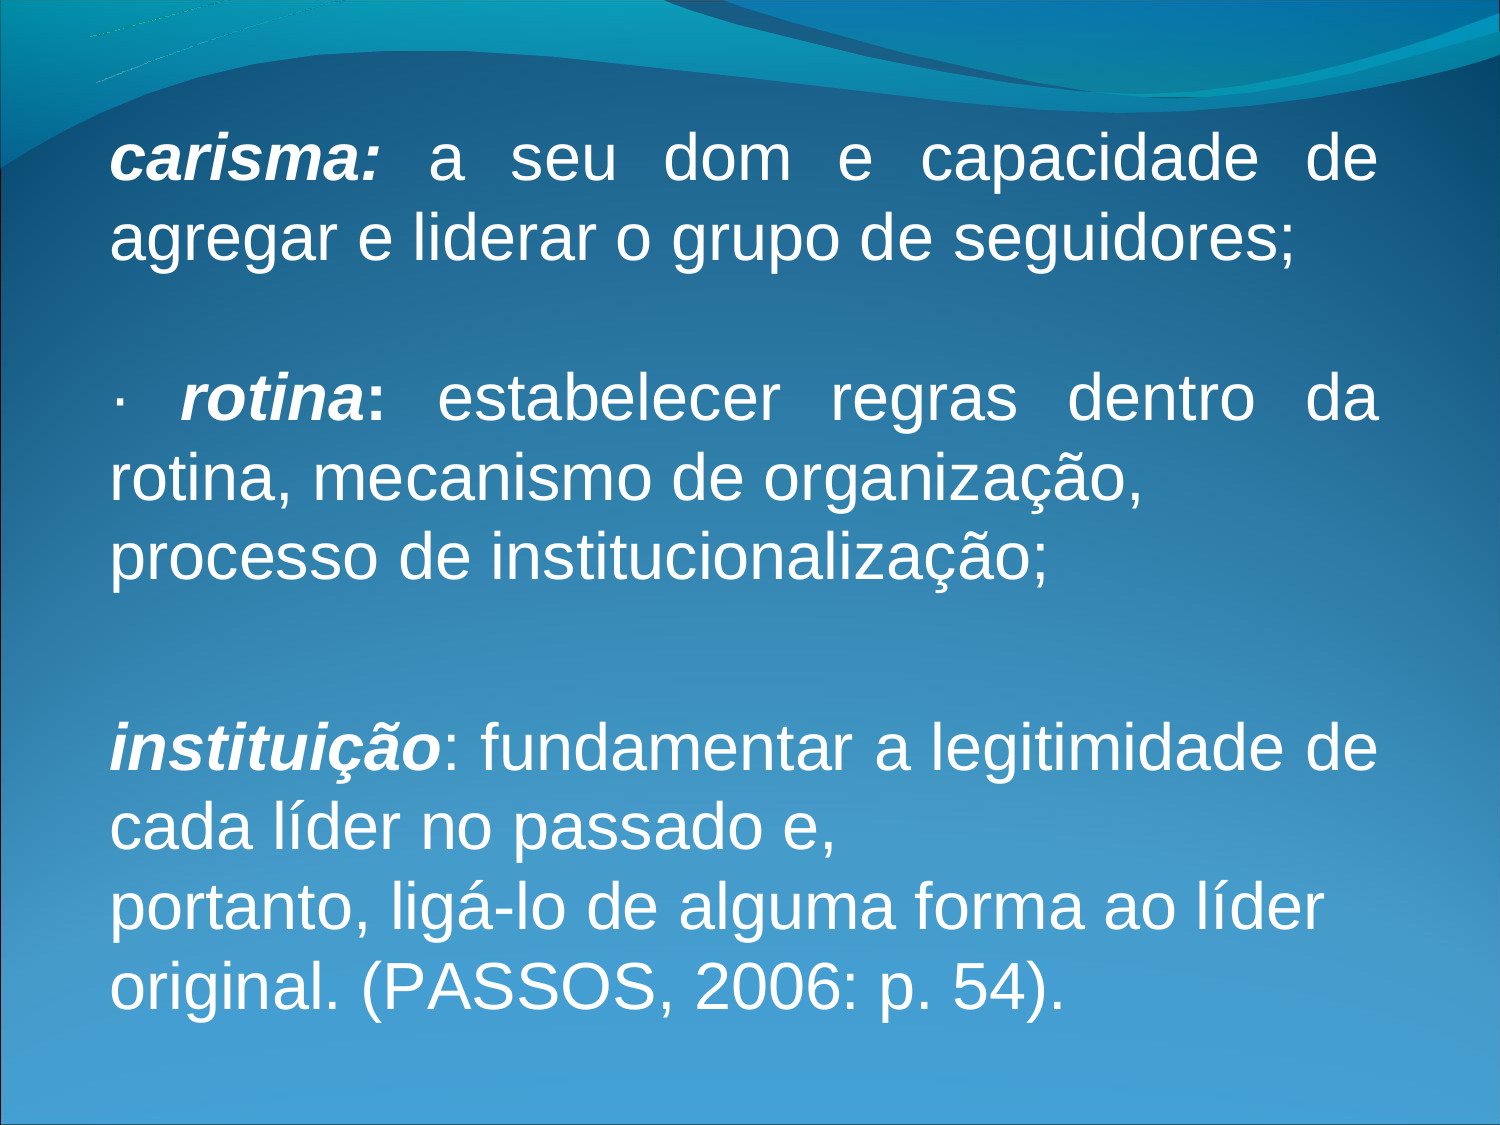

carisma: a seu dom e capacidade de agregar e liderar o grupo de seguidores;
· rotina: estabelecer regras dentro da rotina, mecanismo de organização,
processo de institucionalização;
instituição: fundamentar a legitimidade de cada líder no passado e,
portanto, ligá-lo de alguma forma ao líder original. (PASSOS, 2006: p. 54).